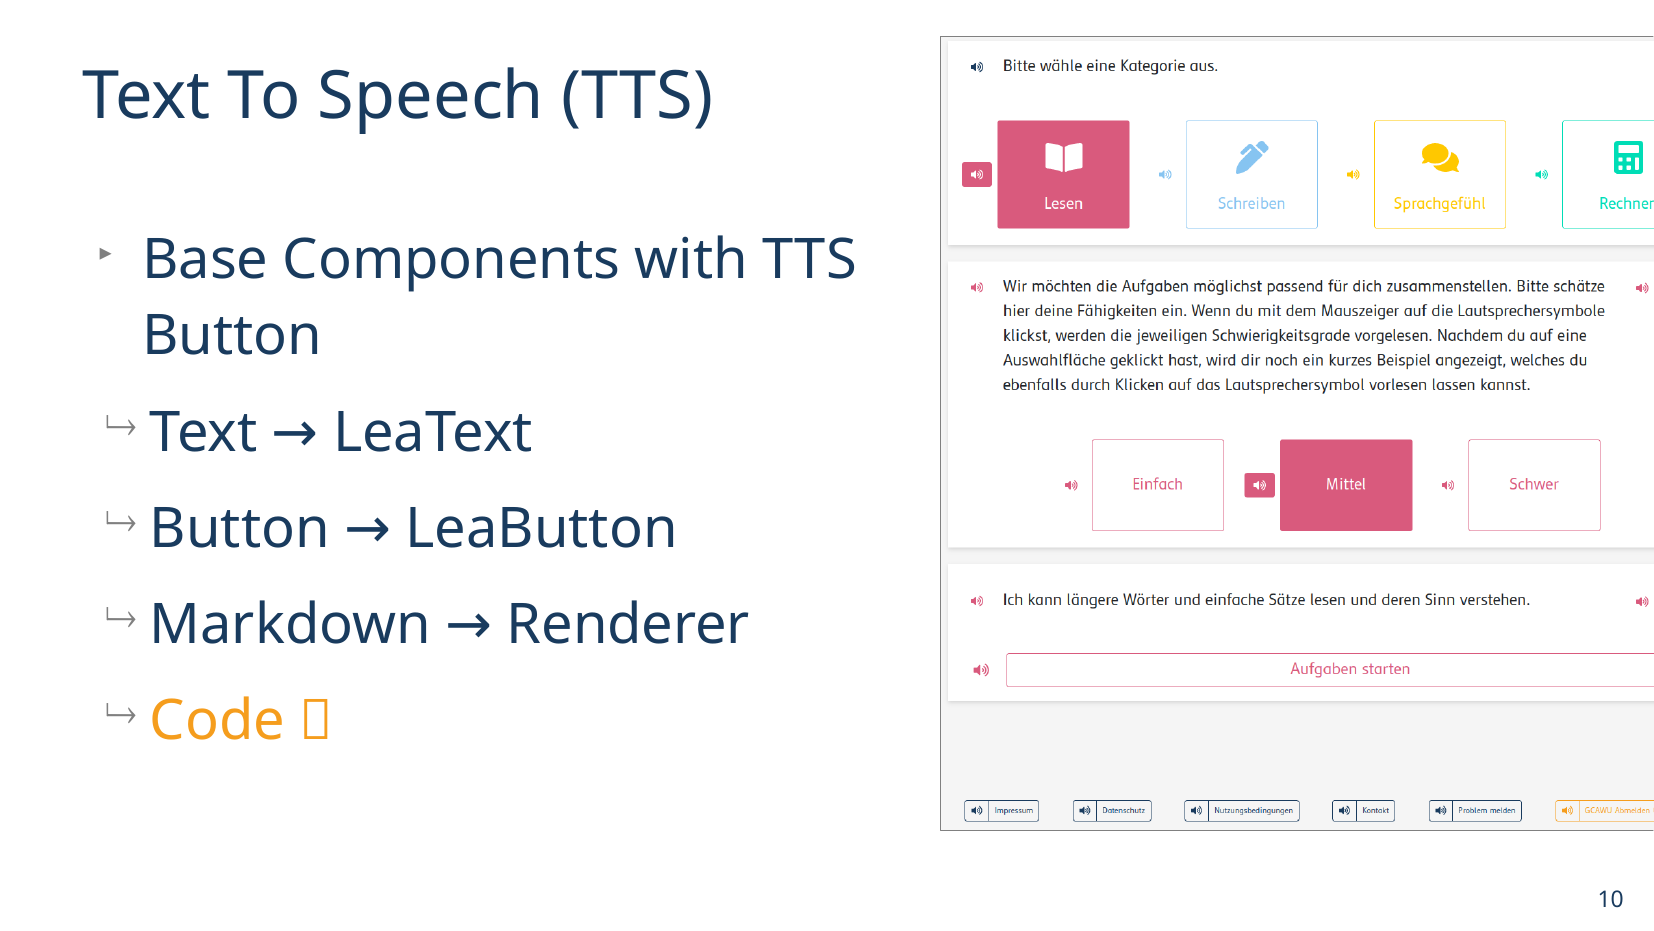

# Text To Speech (TTS)
Base Components with TTS Button
Text → LeaText
Button → LeaButton
Markdown → Renderer
Code 🔗
10